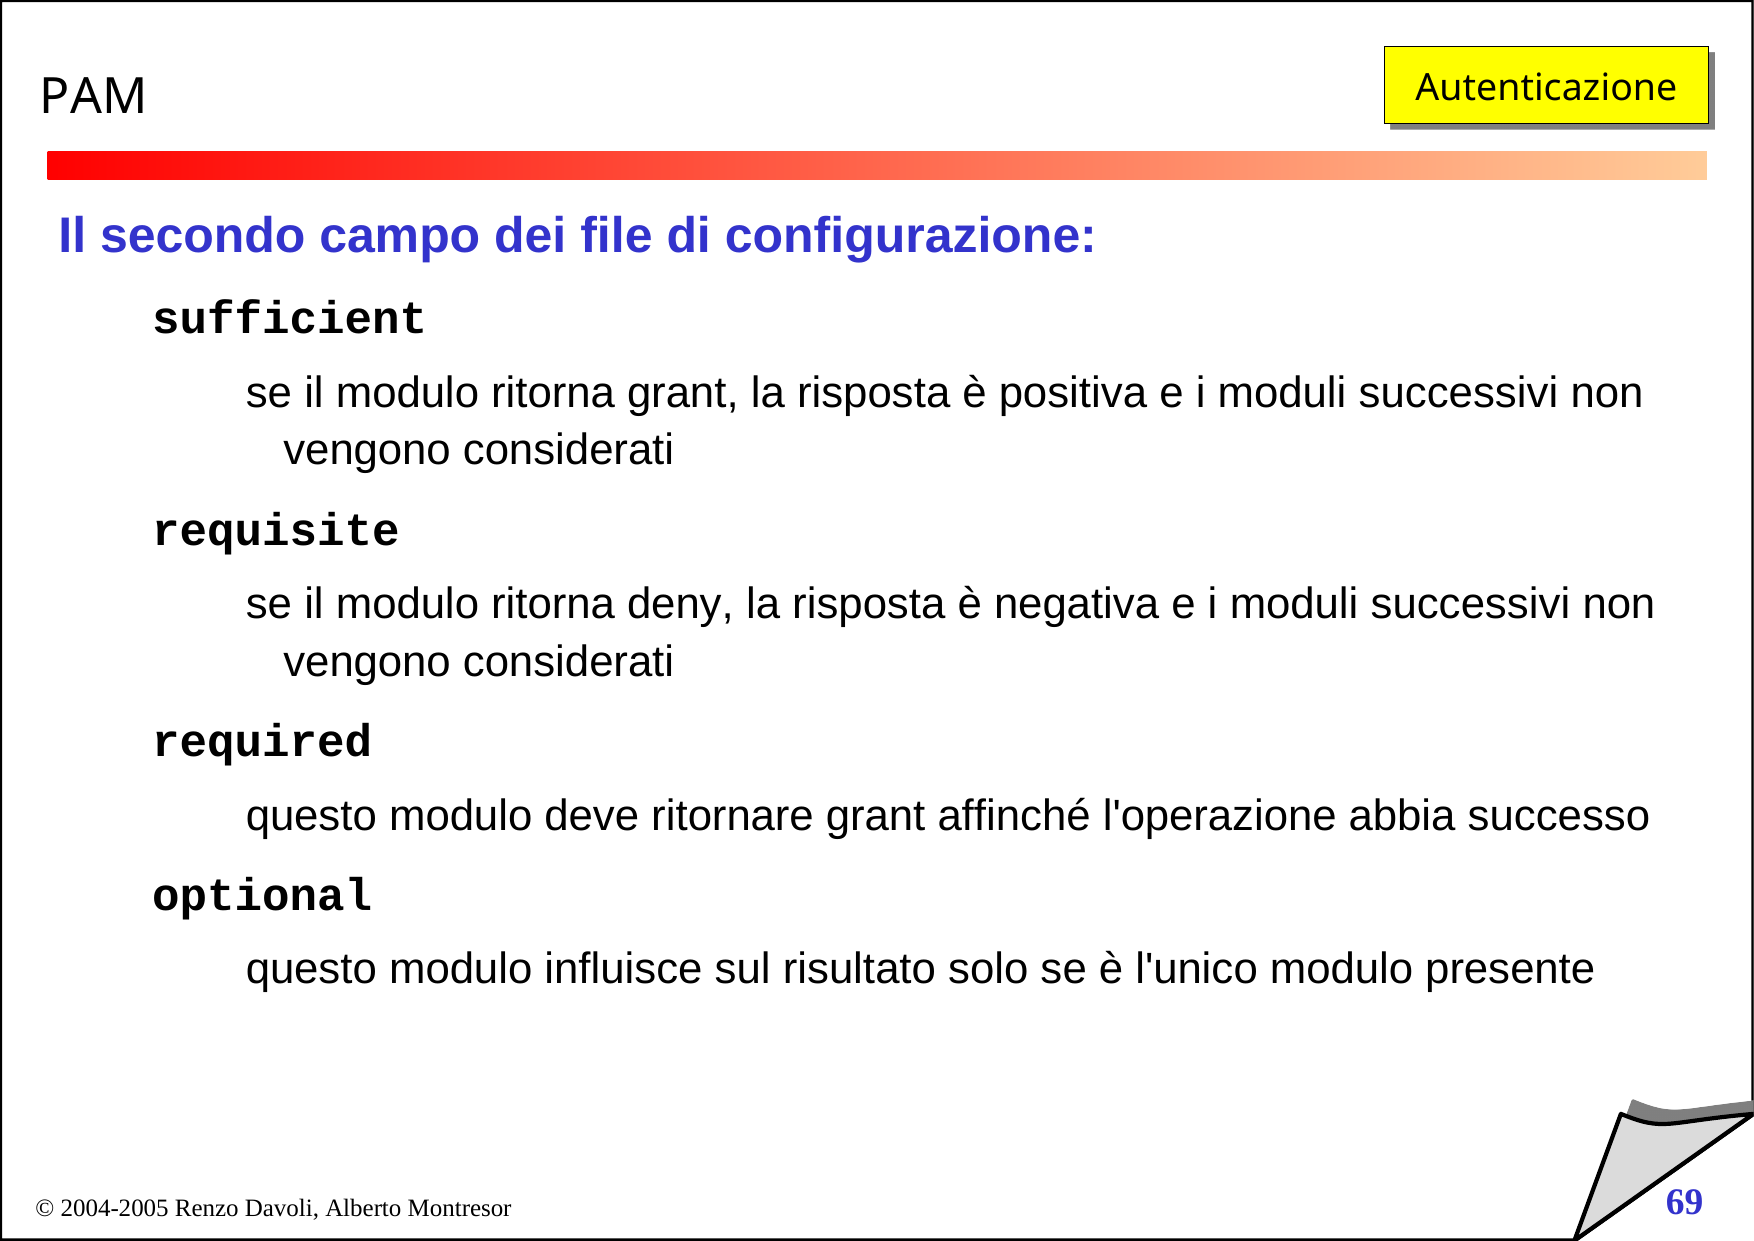

Autenticazione
# PAM
Il secondo campo dei file di configurazione:
sufficient
se il modulo ritorna grant, la risposta è positiva e i moduli successivi non vengono considerati
requisite
se il modulo ritorna deny, la risposta è negativa e i moduli successivi non vengono considerati
required
questo modulo deve ritornare grant affinché l'operazione abbia successo
optional
questo modulo influisce sul risultato solo se è l'unico modulo presente